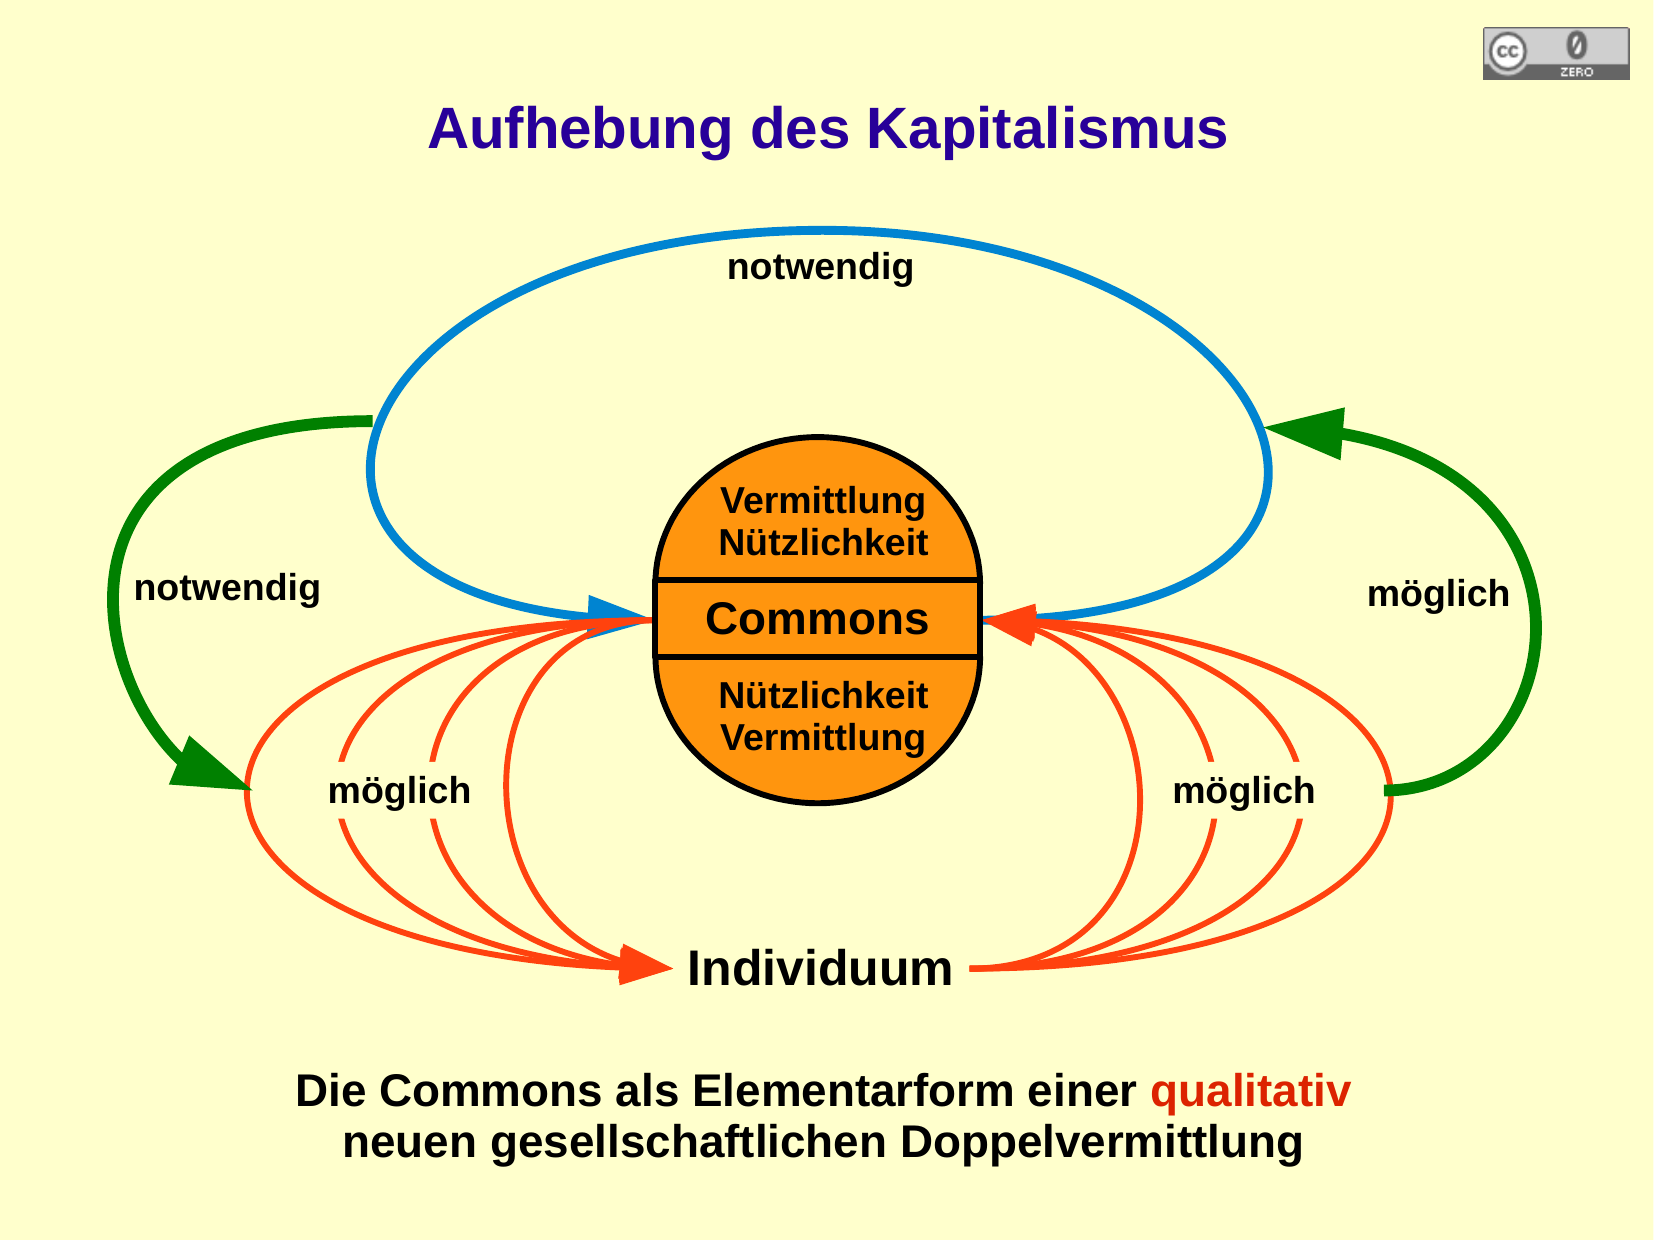

# Aufhebung des Kapitalismus
notwendig
Vermittlung
Nützlichkeit
notwendig
möglich
Commons
Gesellschaft
Gesellschaft
Nützlichkeit
Vermittlung
möglich
möglich
Individuum
Die Commons als Elementarform einer qualitativ
neuen gesellschaftlichen Doppelvermittlung